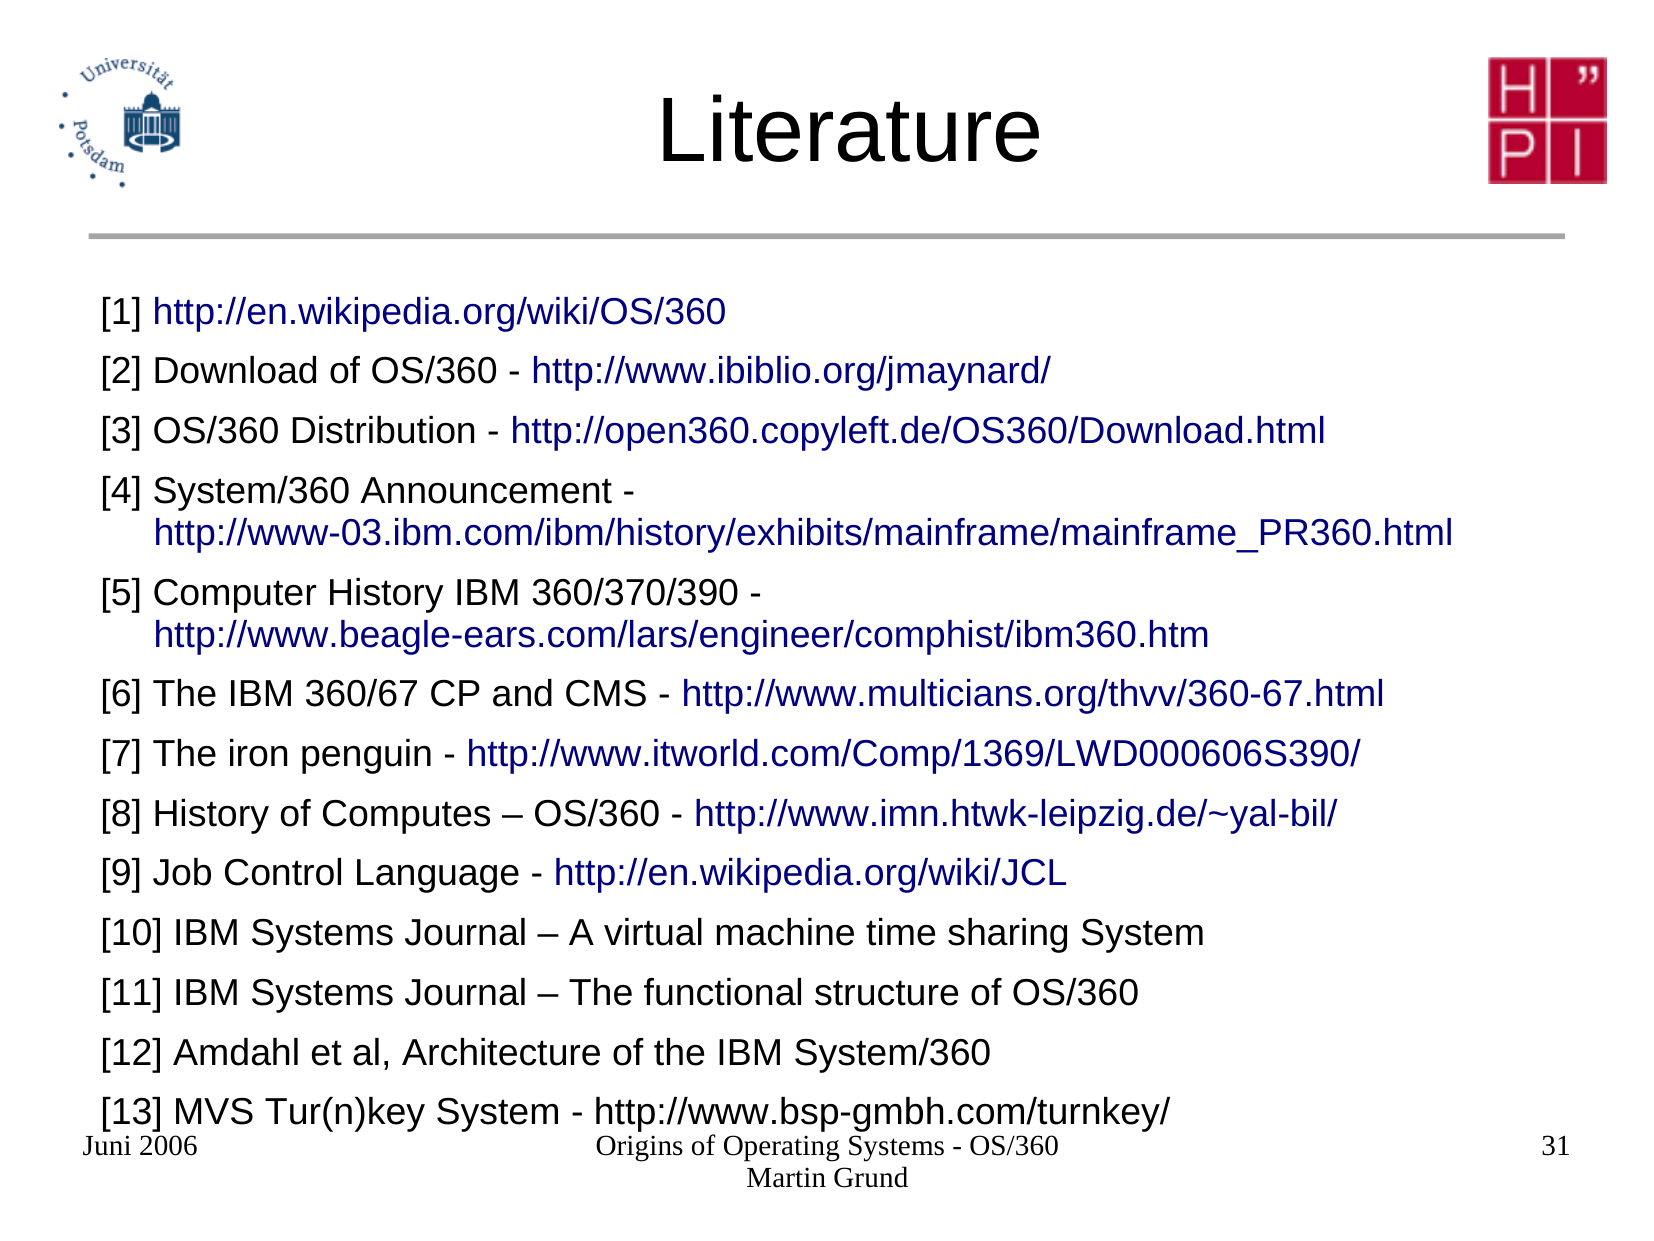

# Literature
[1] http://en.wikipedia.org/wiki/OS/360
[2] Download of OS/360 - http://www.ibiblio.org/jmaynard/
[3] OS/360 Distribution - http://open360.copyleft.de/OS360/Download.html
[4] System/360 Announcement - http://www-03.ibm.com/ibm/history/exhibits/mainframe/mainframe_PR360.html
[5] Computer History IBM 360/370/390 - http://www.beagle-ears.com/lars/engineer/comphist/ibm360.htm
[6] The IBM 360/67 CP and CMS - http://www.multicians.org/thvv/360-67.html
[7] The iron penguin - http://www.itworld.com/Comp/1369/LWD000606S390/
[8] History of Computes – OS/360 - http://www.imn.htwk-leipzig.de/~yal-bil/
[9] Job Control Language - http://en.wikipedia.org/wiki/JCL
[10] IBM Systems Journal – A virtual machine time sharing System
[11] IBM Systems Journal – The functional structure of OS/360
[12] Amdahl et al, Architecture of the IBM System/360
[13] MVS Tur(n)key System - http://www.bsp-gmbh.com/turnkey/
Juni 2006
Origins of Operating Systems - OS/360
31